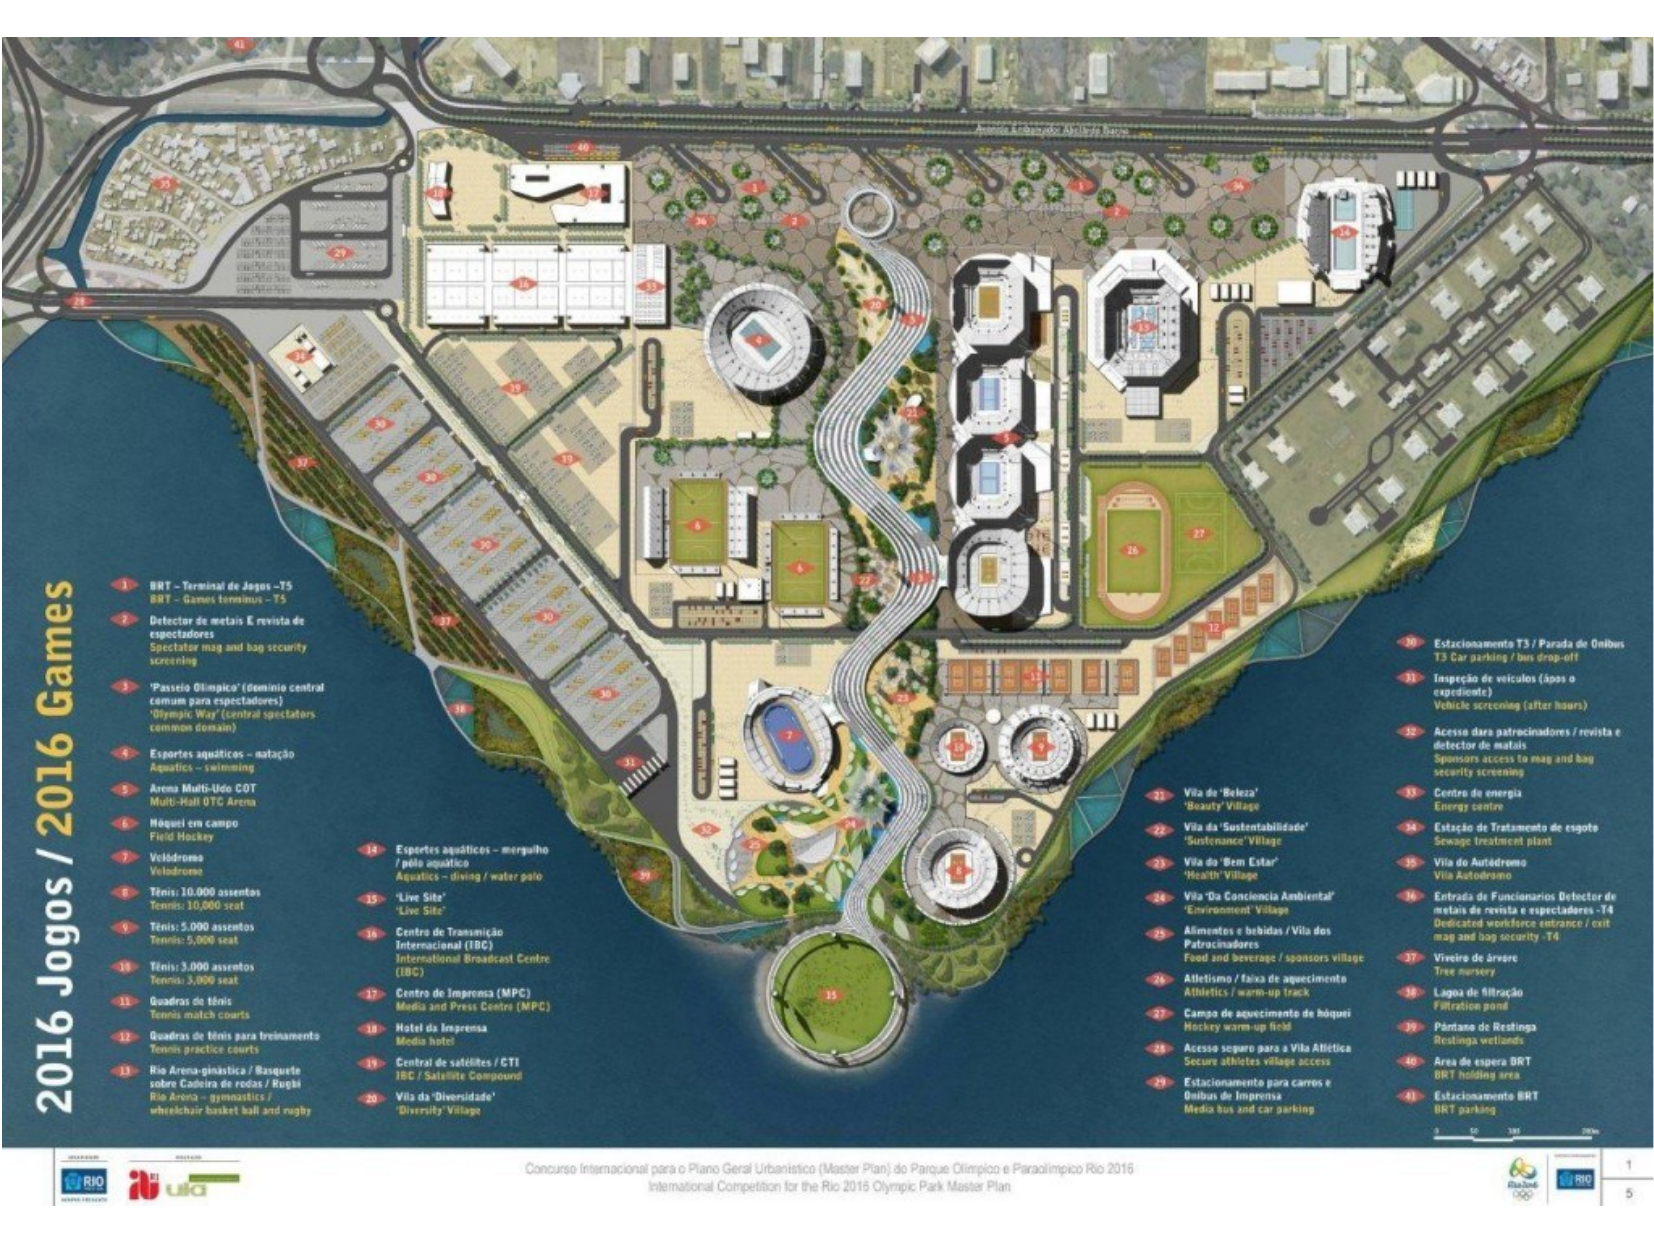

« En réalité, loin de traiter les fractures sociales et urbaines de Rio, ces projets les normalisent. À ce titre, le projet de revitalisation de ce témoin majeur de l’histoire de l’esclavage au Brésil qu’est le port de Rio est éclairant. Connu sous le nom de code de Porto Maravilha, le projet prévoit au préalable l’expulsion illégale (sans recours) des favelas de Vila Autódromo et Arroio Pavuna afin de transformer ce quartier historique en nouvelle centralité résidentielle, ludique et touristique. Ce « paradis » du désir consumériste est formé d’un futur centre de congrès (50 000 m2) abritant la cité des médias des JO, un palais des conventions, le complexe des arbitres, un hôtel de luxe de 45 étages et une zone commerciale. »